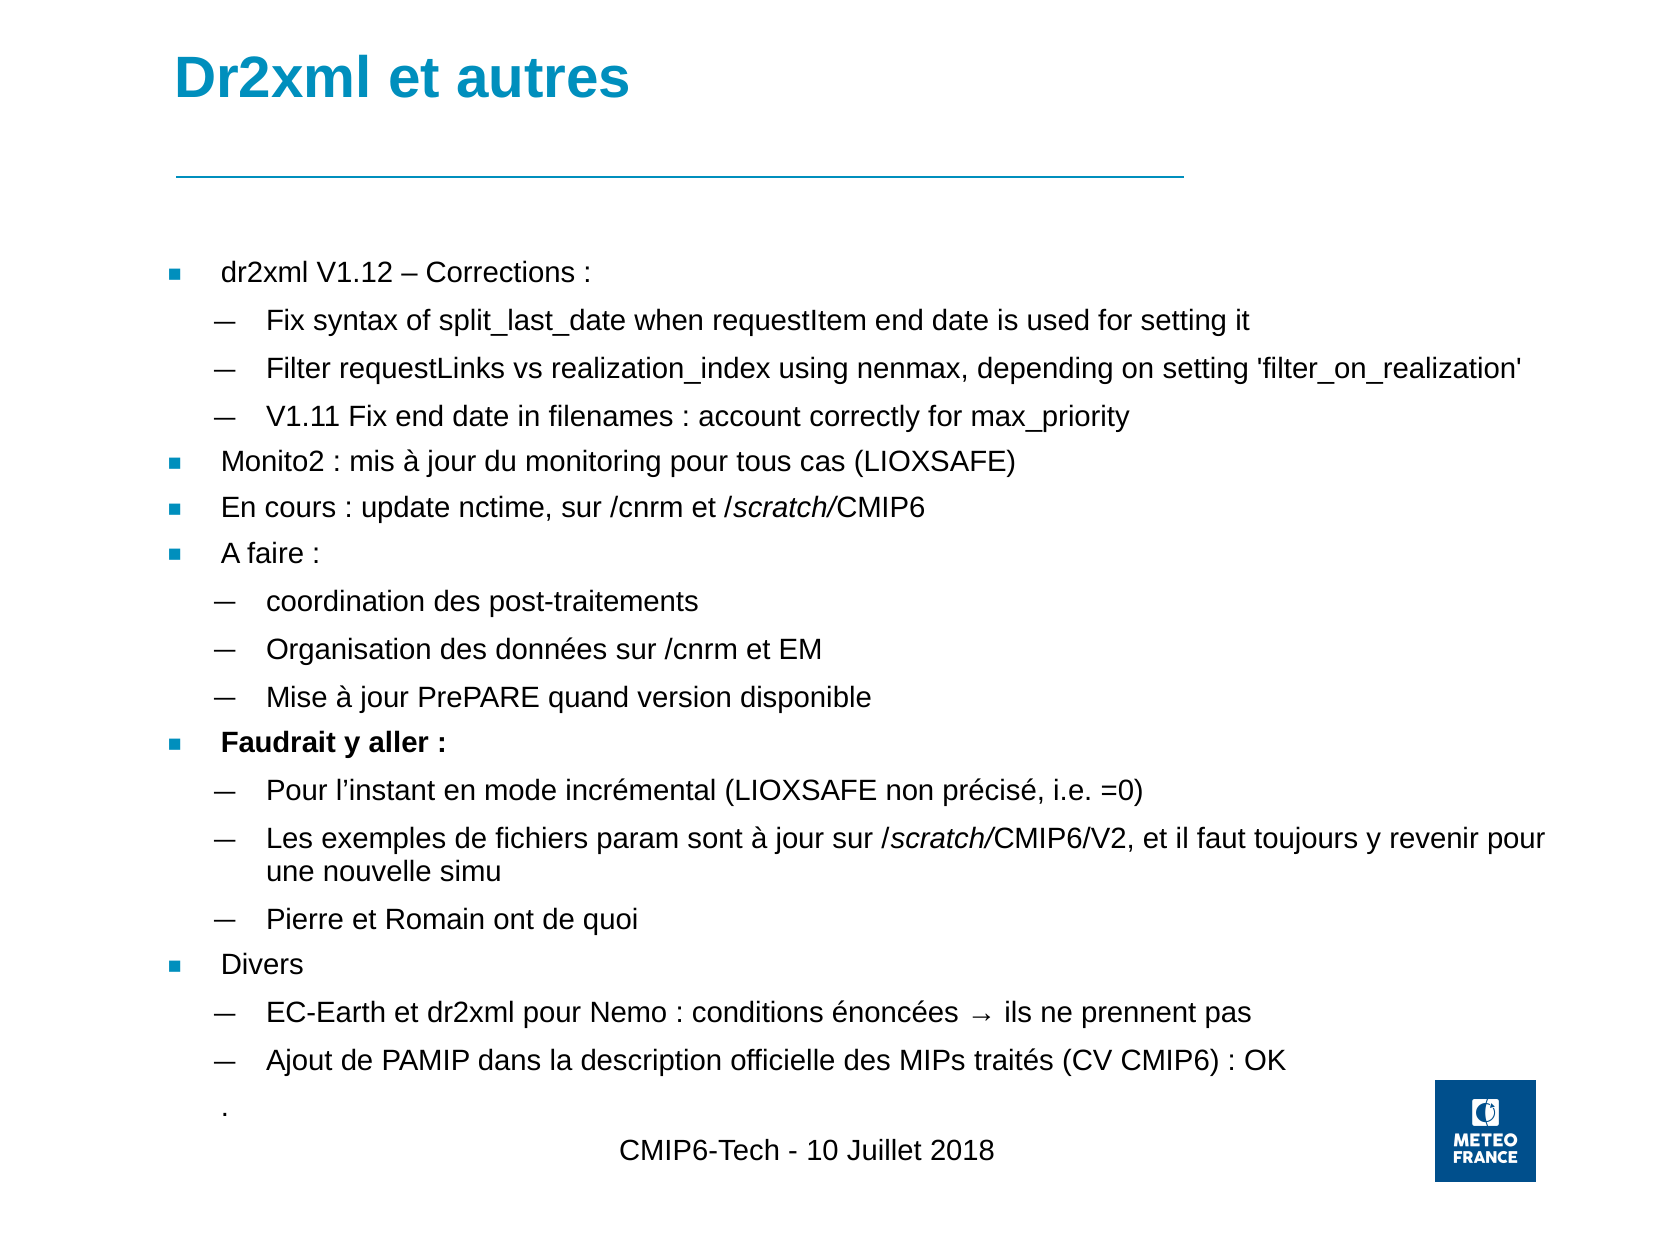

# Dr2xml et autres
dr2xml V1.12 – Corrections :
Fix syntax of split_last_date when requestItem end date is used for setting it
Filter requestLinks vs realization_index using nenmax, depending on setting 'filter_on_realization'
V1.11 Fix end date in filenames : account correctly for max_priority
Monito2 : mis à jour du monitoring pour tous cas (LIOXSAFE)
En cours : update nctime, sur /cnrm et /scratch/CMIP6
A faire :
coordination des post-traitements
Organisation des données sur /cnrm et EM
Mise à jour PrePARE quand version disponible
Faudrait y aller :
Pour l’instant en mode incrémental (LIOXSAFE non précisé, i.e. =0)
Les exemples de fichiers param sont à jour sur /scratch/CMIP6/V2, et il faut toujours y revenir pour une nouvelle simu
Pierre et Romain ont de quoi
Divers
EC-Earth et dr2xml pour Nemo : conditions énoncées → ils ne prennent pas
Ajout de PAMIP dans la description officielle des MIPs traités (CV CMIP6) : OK
.
CMIP6-Tech - 10 Juillet 2018